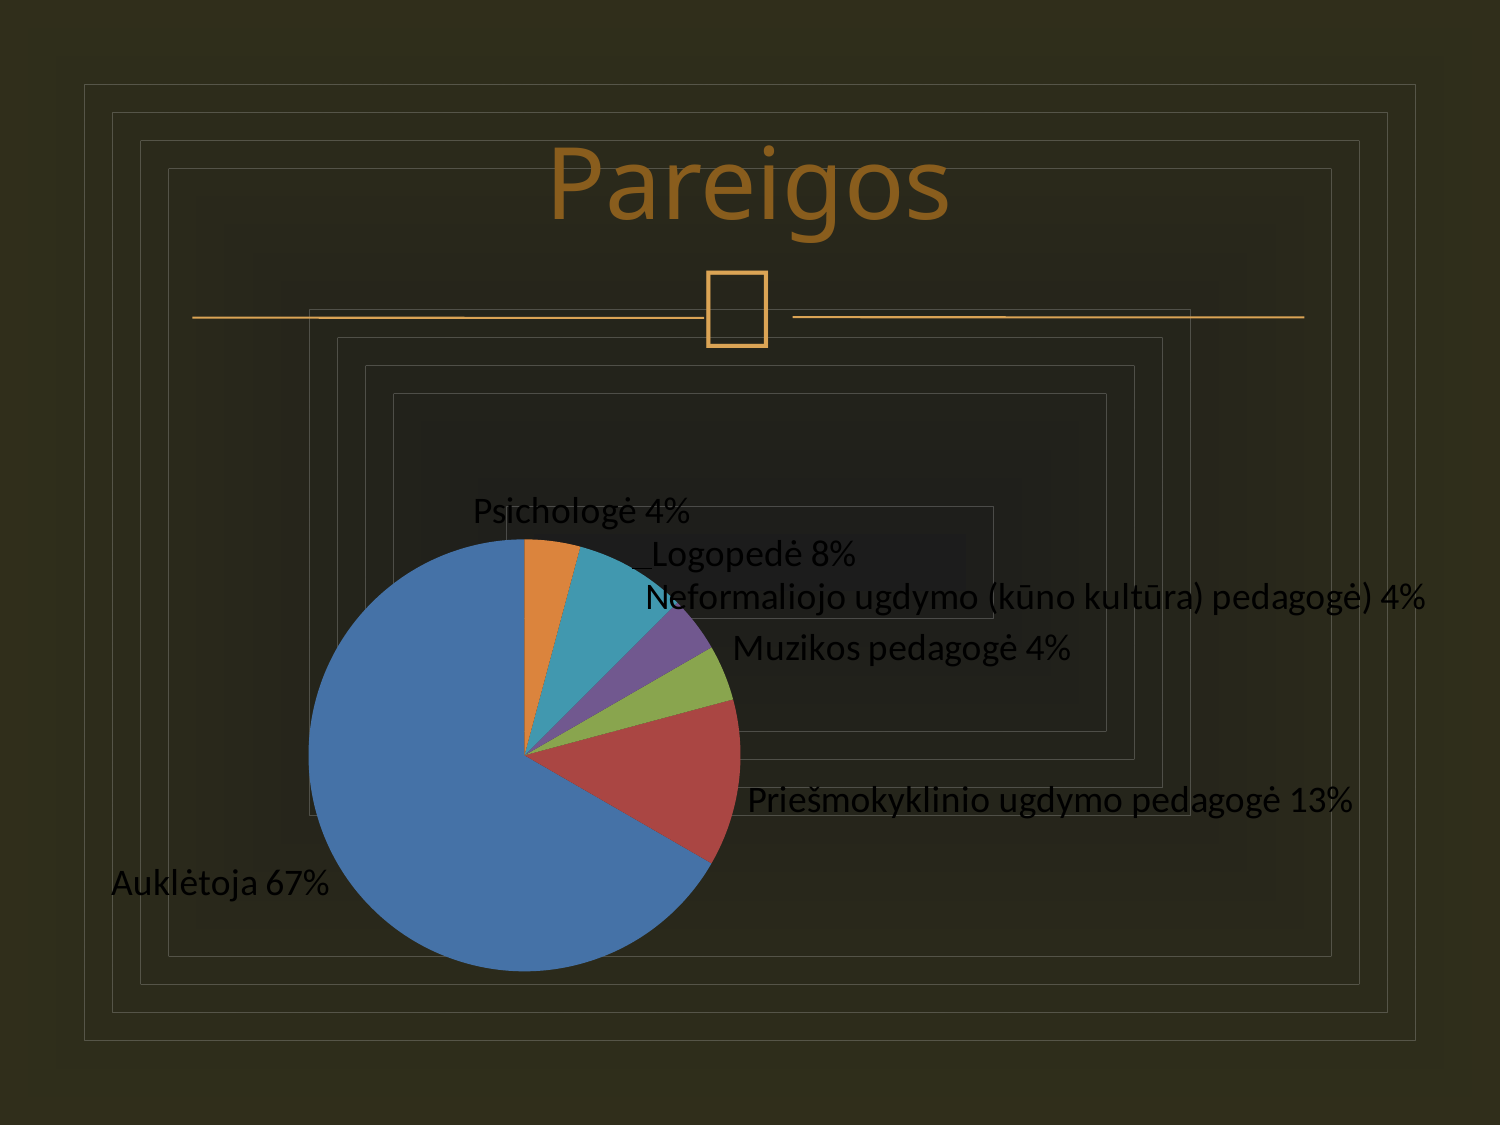

# Pareigos
### Chart
| Category | Pardavimas |
|---|---|
| Auklėtoja | 16.0 |
| Priešmokyklinio ugdymo pedagogė | 3.0 |
| Muzikos pedagogė | 1.0 |
| Neformaliojo ugdymo (kūno kultūra) pedagogė) | 1.0 |
| Logopedė | 2.0 |
| Psichologė | 1.0 |